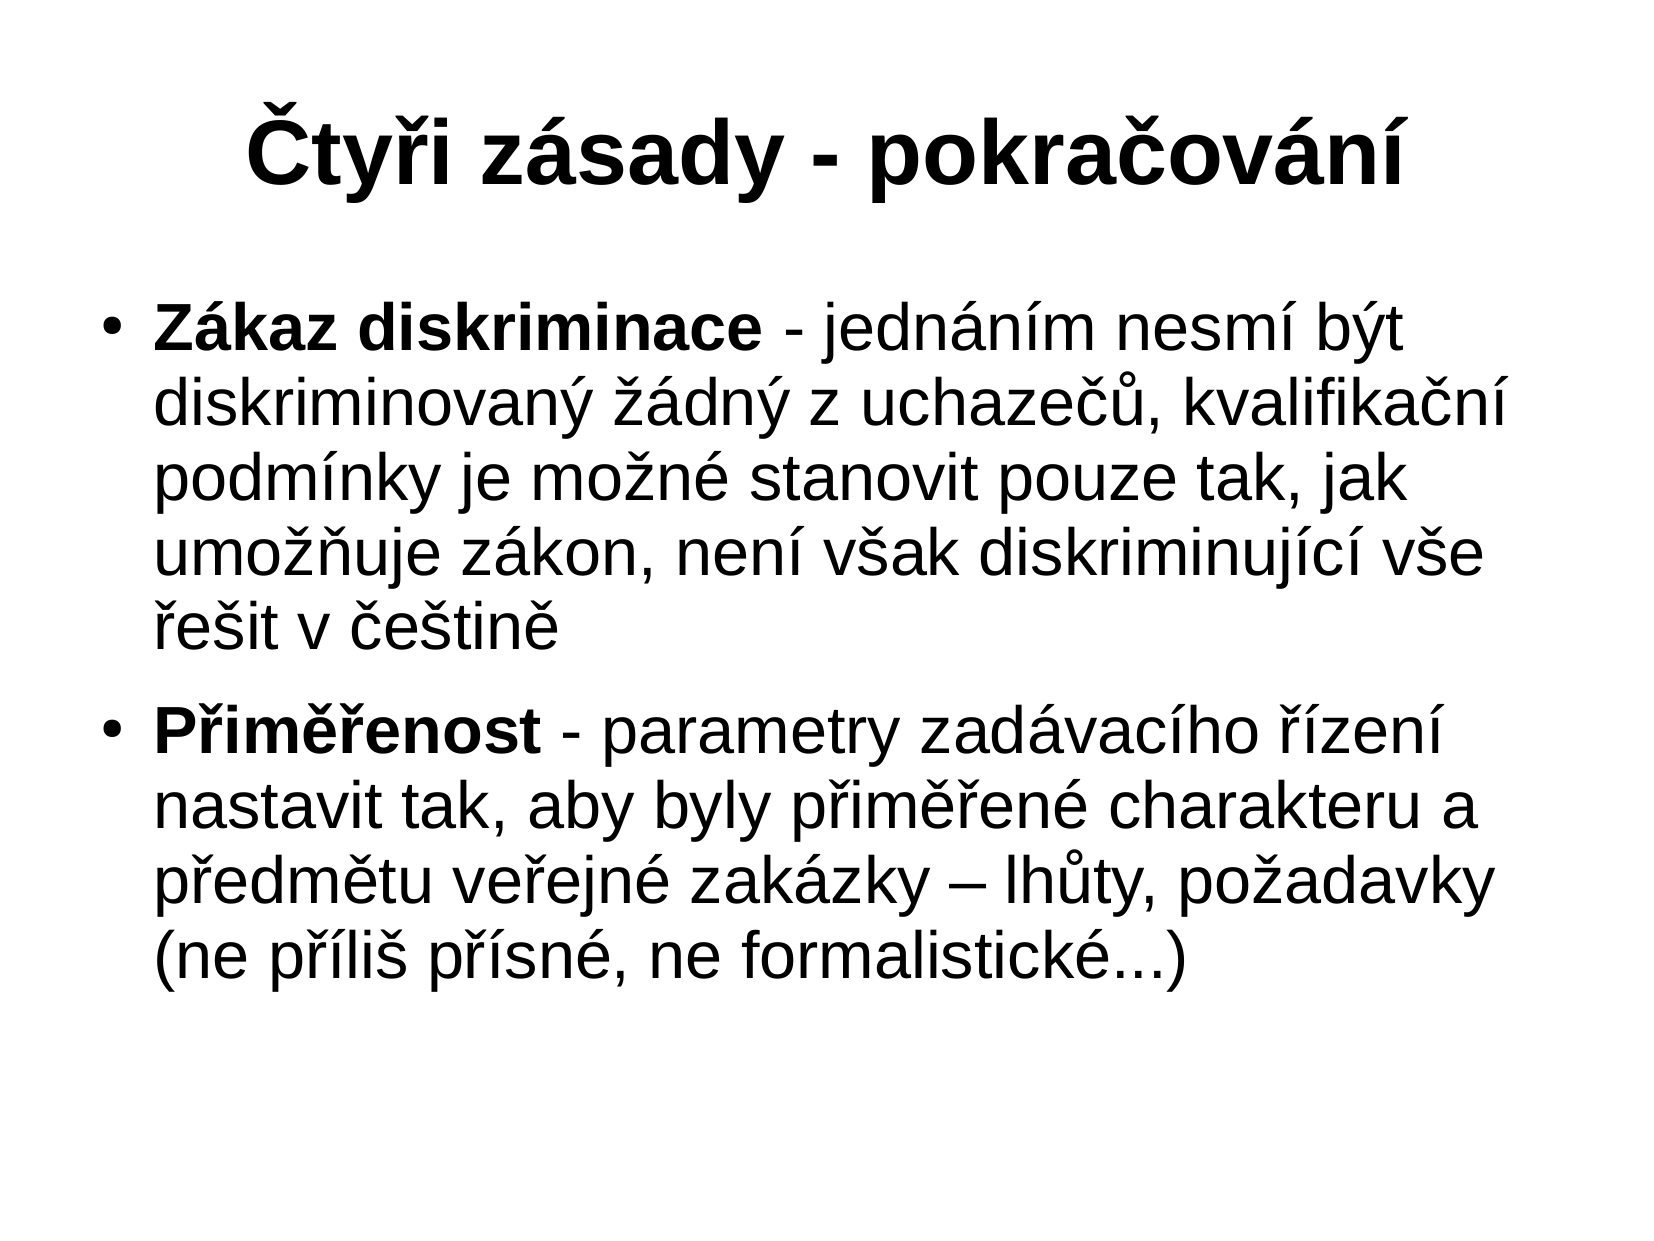

# Čtyři zásady - pokračování
Zákaz diskriminace - jednáním nesmí být diskriminovaný žádný z uchazečů, kvalifikační podmínky je možné stanovit pouze tak, jak umožňuje zákon, není však diskriminující vše řešit v češtině
Přiměřenost - parametry zadávacího řízení nastavit tak, aby byly přiměřené charakteru a předmětu veřejné zakázky – lhůty, požadavky (ne příliš přísné, ne formalistické...)